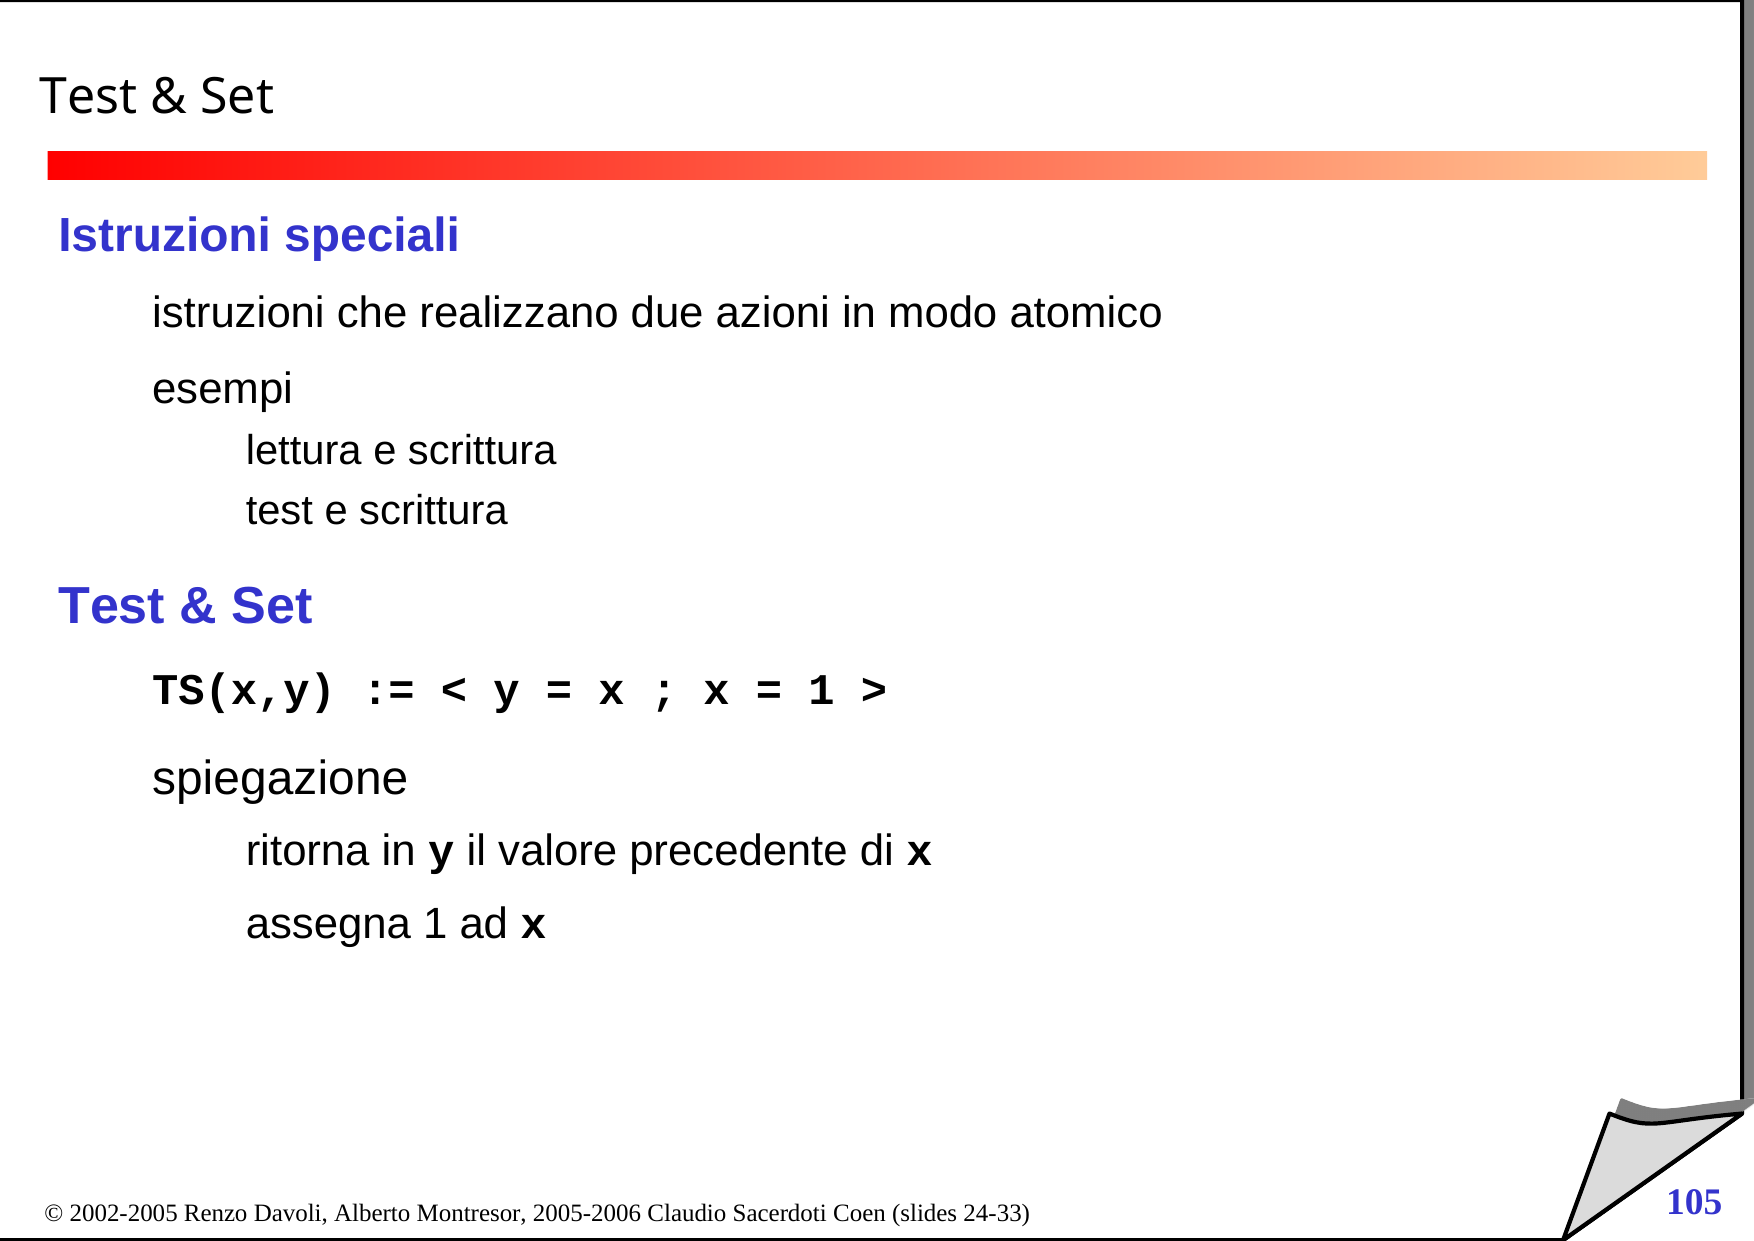

# Test & Set
Istruzioni speciali
istruzioni che realizzano due azioni in modo atomico
esempi
lettura e scrittura
test e scrittura
Test & Set
TS(x,y) := < y = x ; x = 1 >
spiegazione
ritorna in y il valore precedente di x
assegna 1 ad x